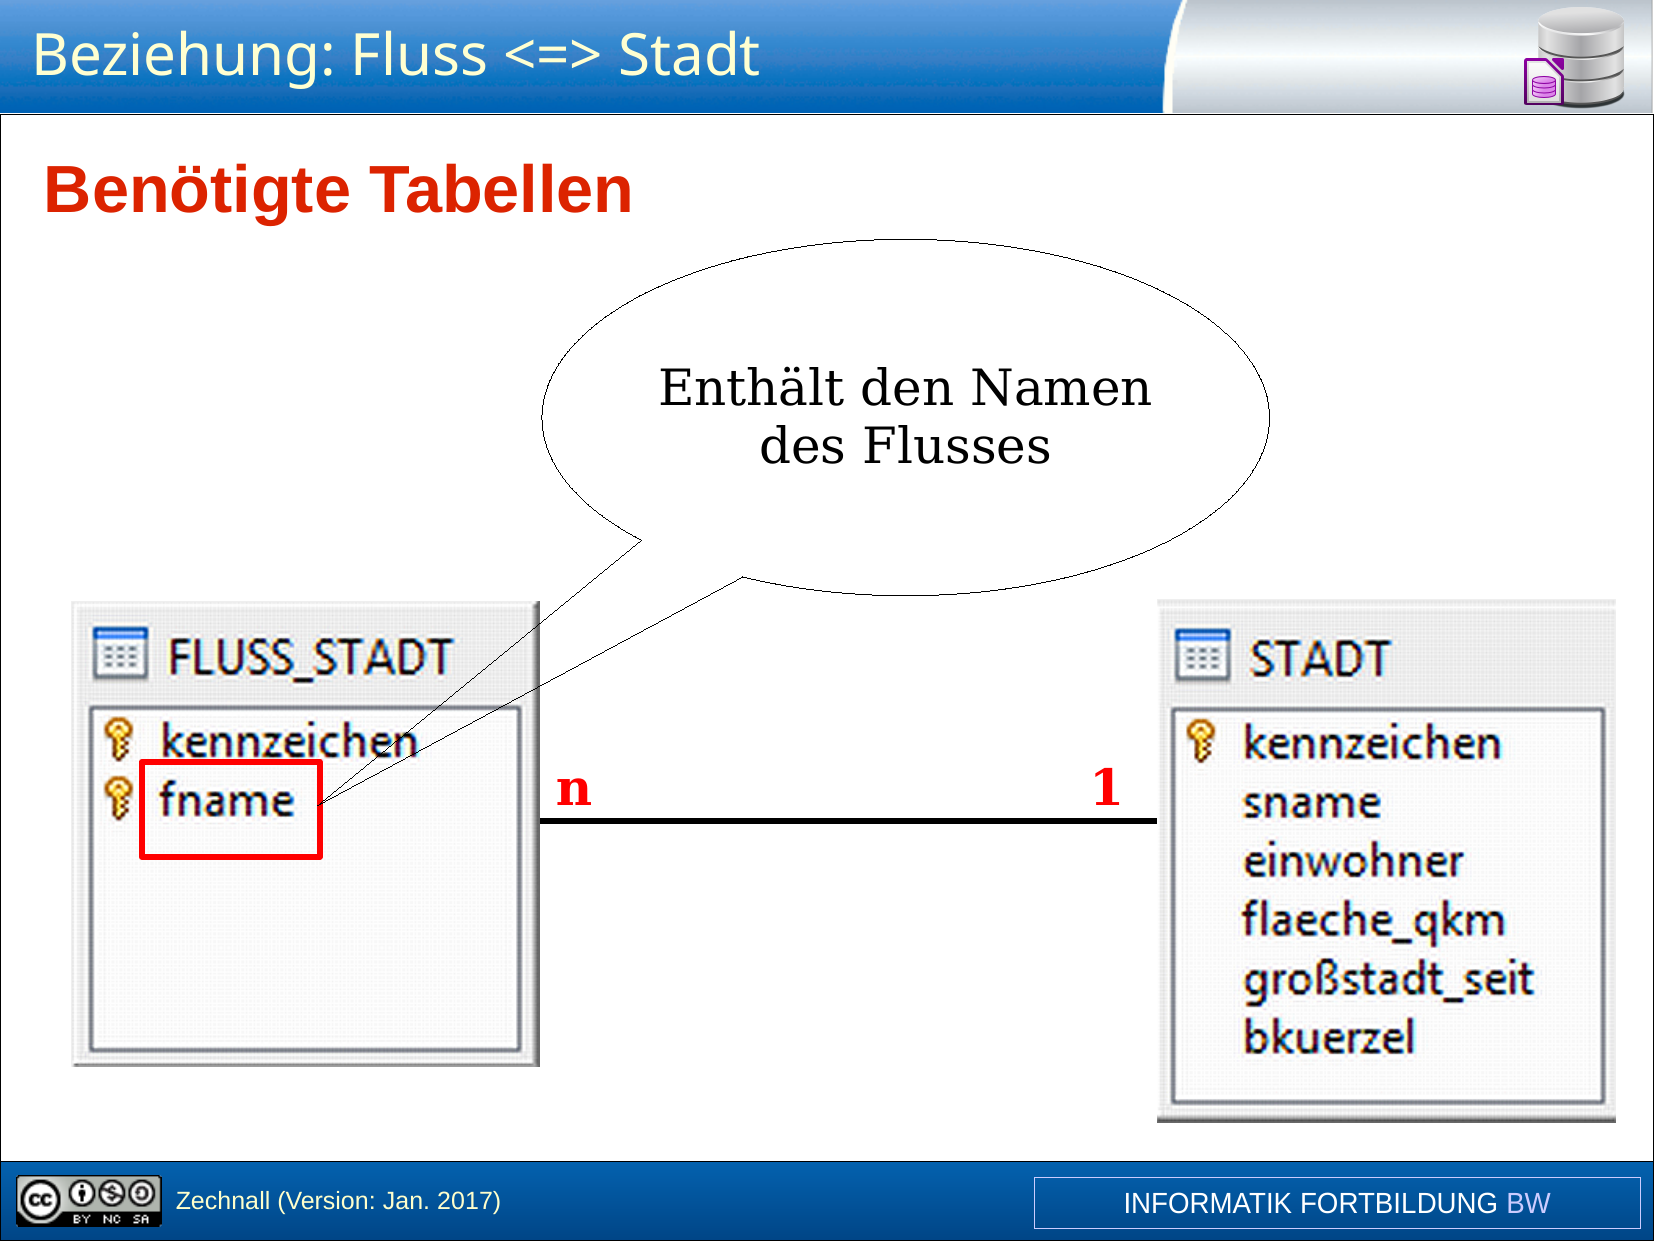

# Beziehung: Fluss <=> Stadt
Benötigte Tabellen
Enthält den Namen des Flusses
n
1